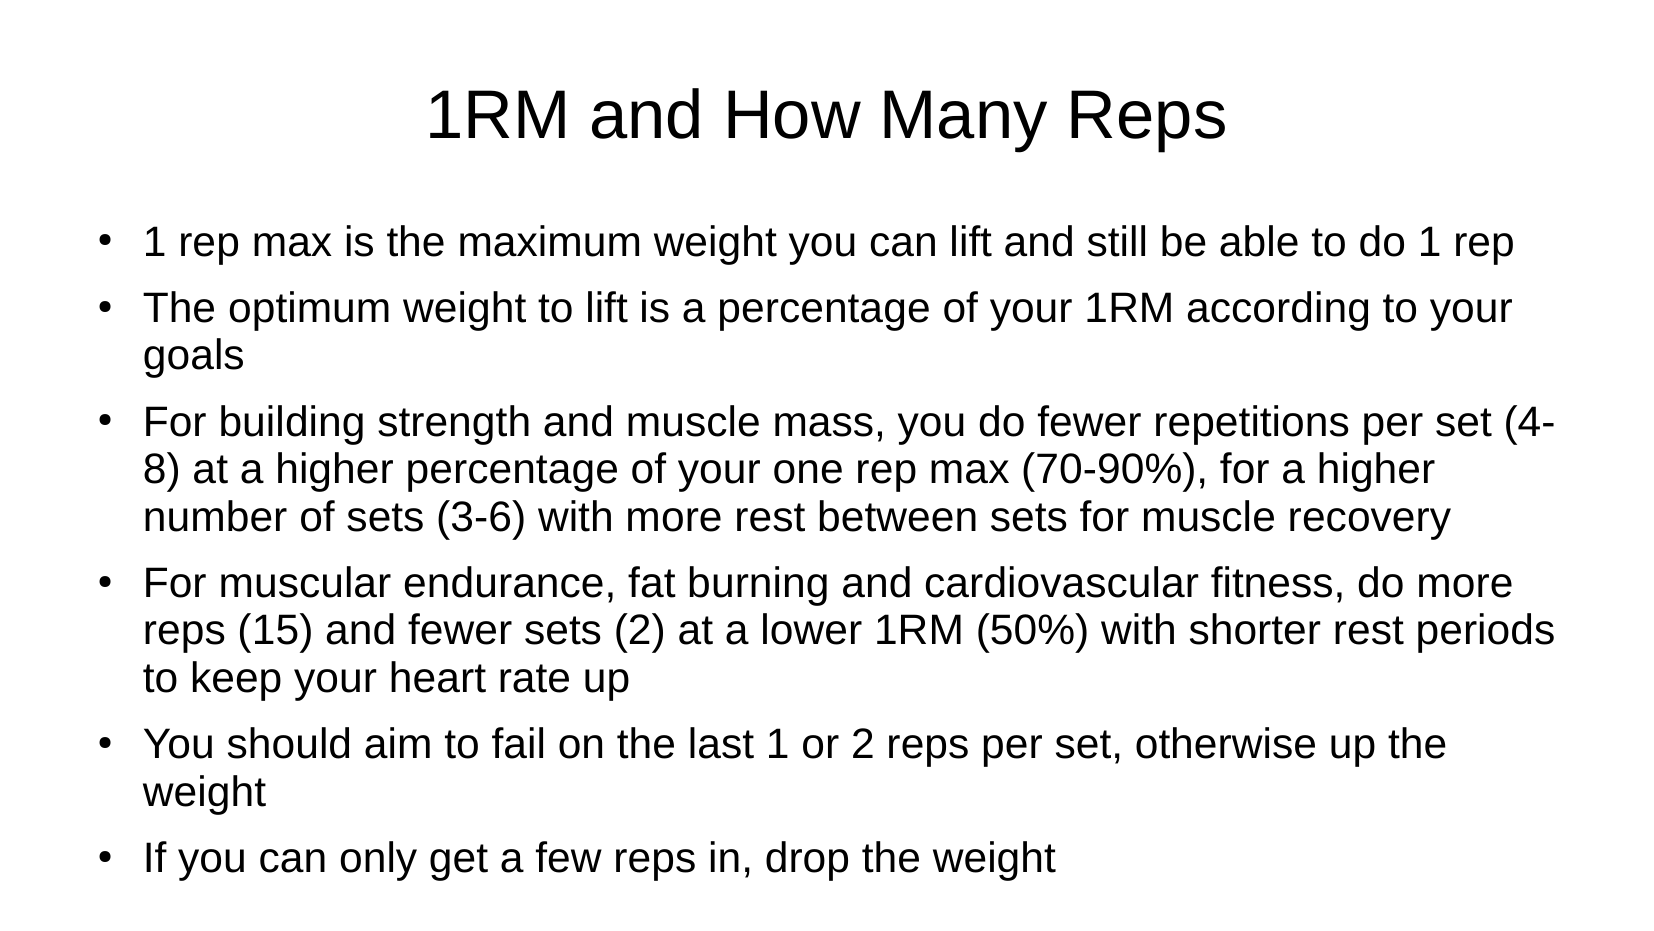

# 1RM and How Many Reps
1 rep max is the maximum weight you can lift and still be able to do 1 rep
The optimum weight to lift is a percentage of your 1RM according to your goals
For building strength and muscle mass, you do fewer repetitions per set (4-8) at a higher percentage of your one rep max (70-90%), for a higher number of sets (3-6) with more rest between sets for muscle recovery
For muscular endurance, fat burning and cardiovascular fitness, do more reps (15) and fewer sets (2) at a lower 1RM (50%) with shorter rest periods to keep your heart rate up
You should aim to fail on the last 1 or 2 reps per set, otherwise up the weight
If you can only get a few reps in, drop the weight